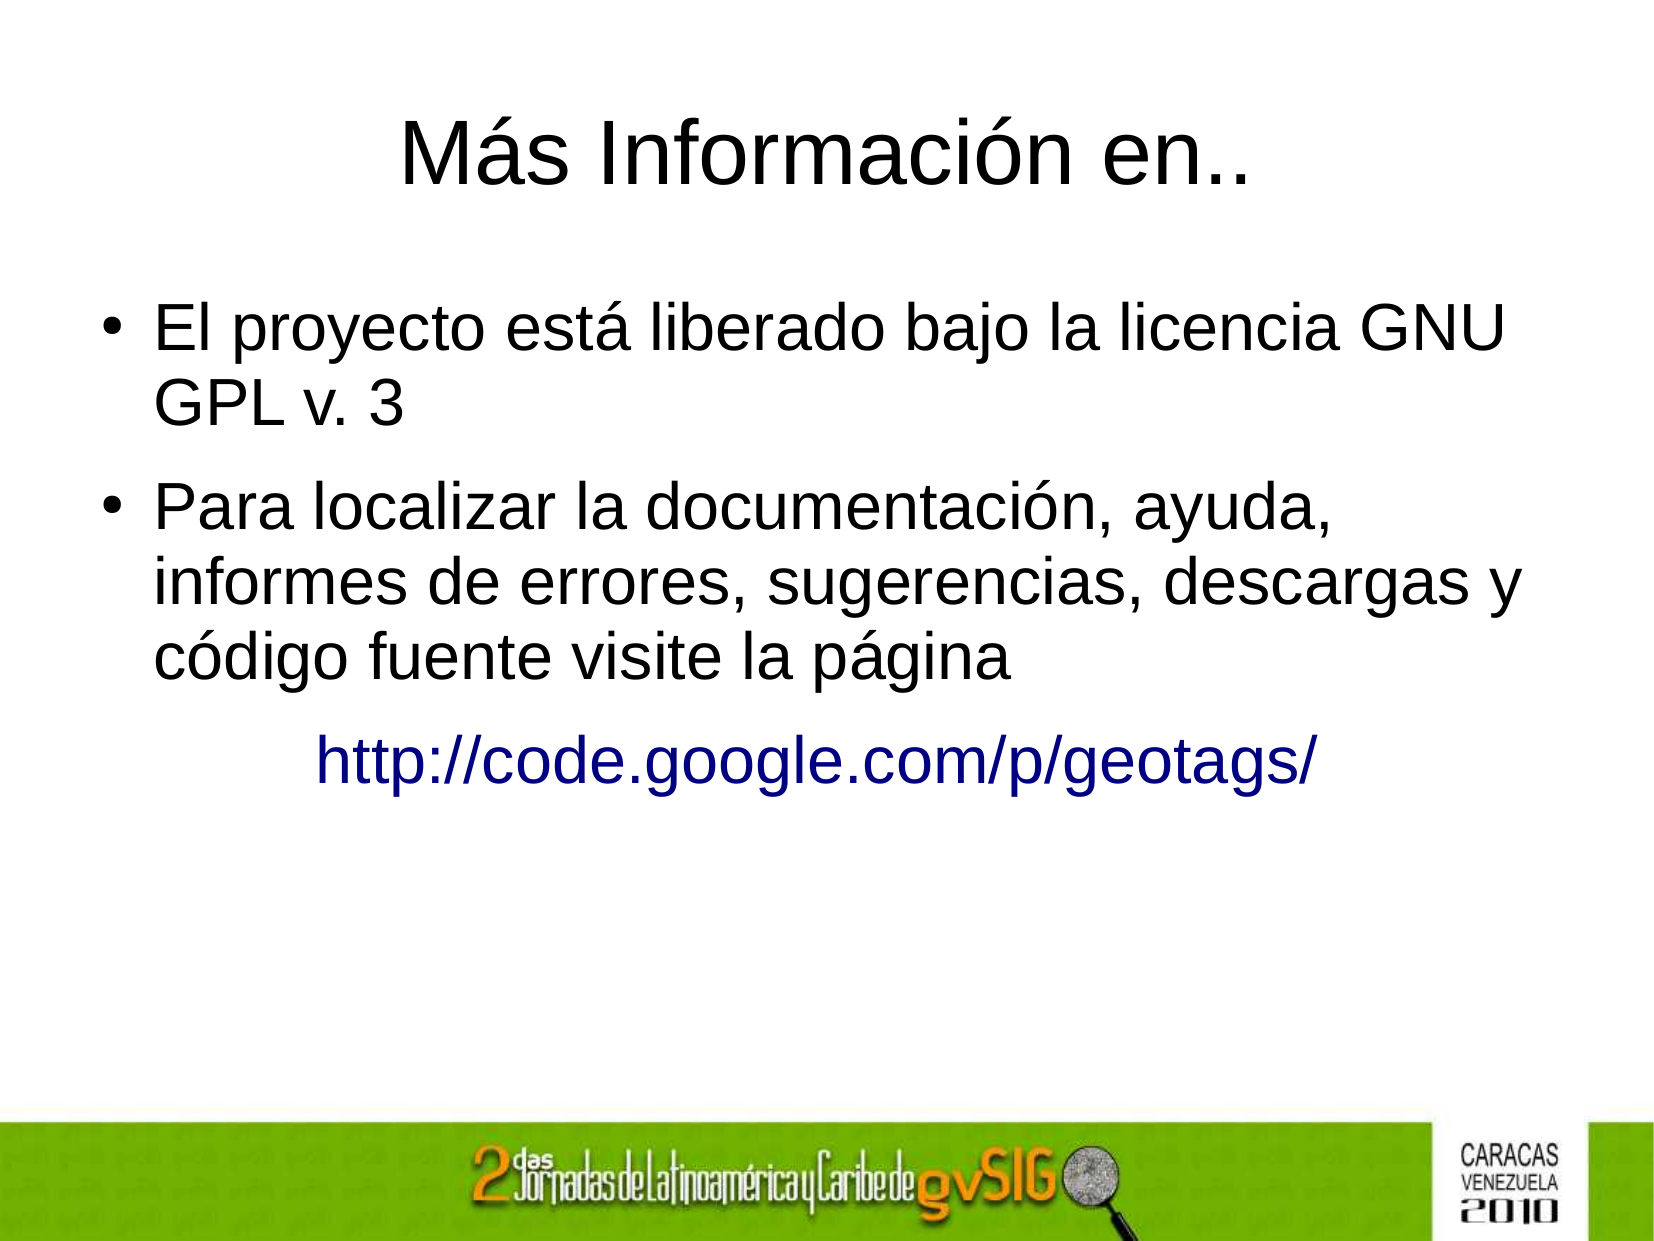

# Más Información en..
El proyecto está liberado bajo la licencia GNU GPL v. 3
Para localizar la documentación, ayuda, informes de errores, sugerencias, descargas y código fuente visite la página
http://code.google.com/p/geotags/